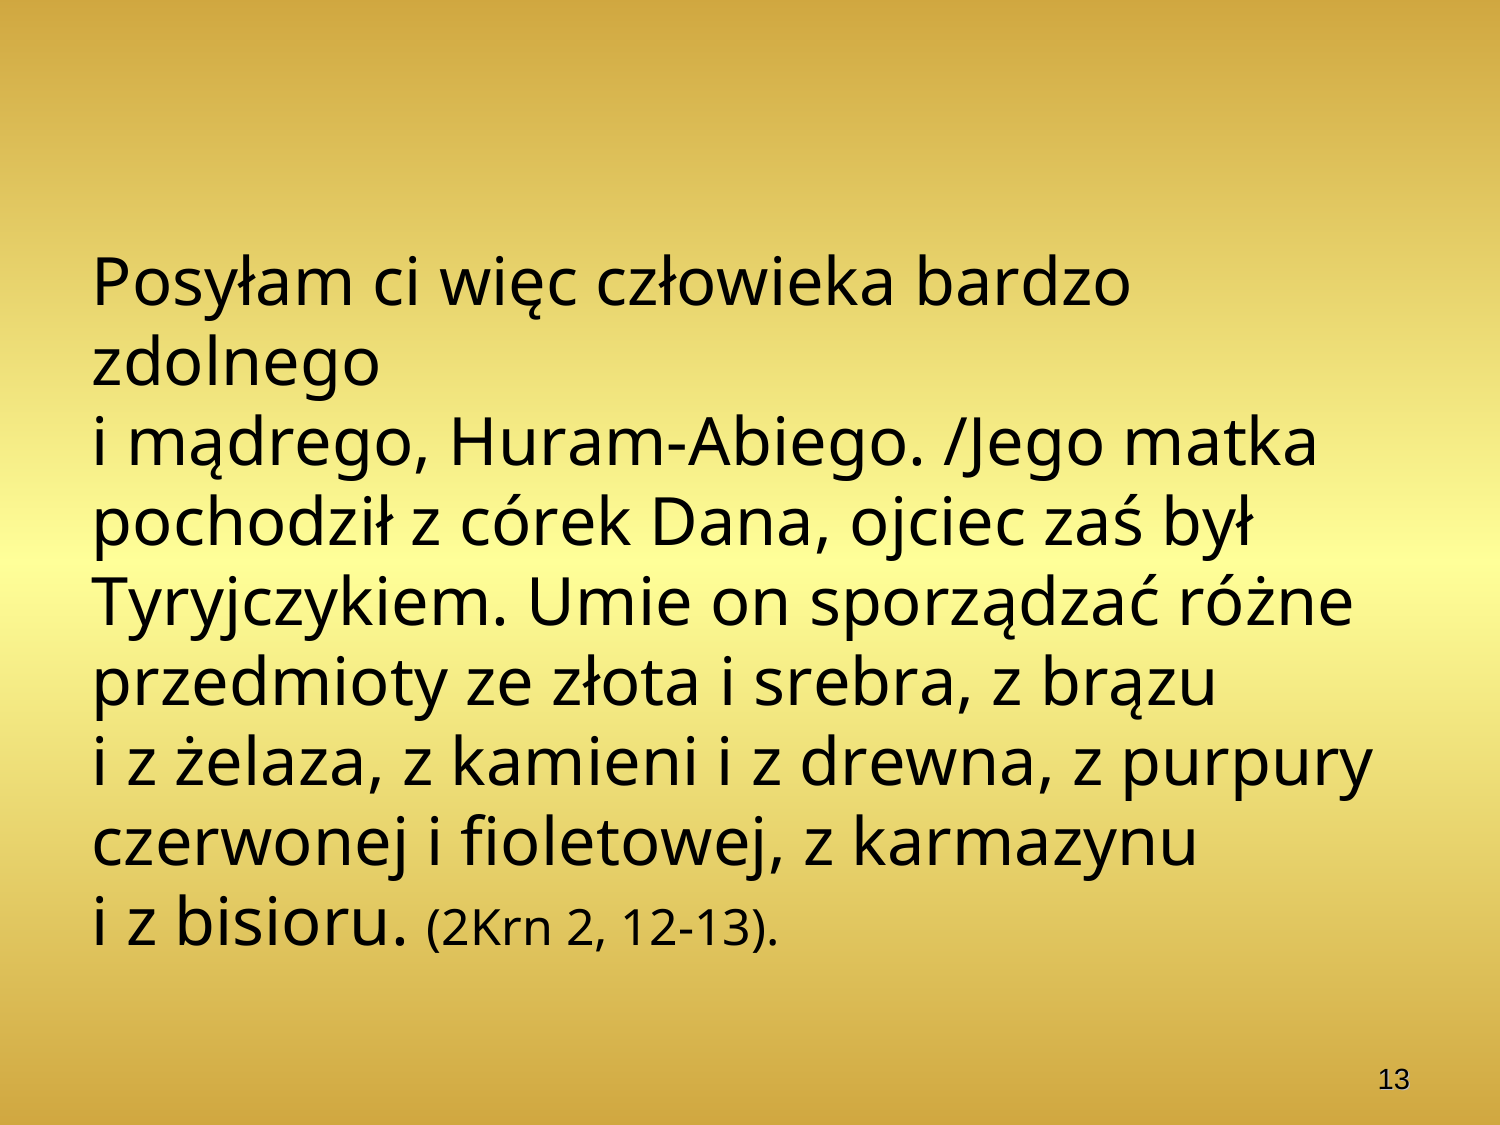

# Posyłam ci więc człowieka bardzo zdolnego i mądrego, Huram-Abiego. /Jego matka pochodził z córek Dana, ojciec zaś był Tyryjczykiem. Umie on sporządzać różne przedmioty ze złota i srebra, z brązu i z żelaza, z kamieni i z drewna, z purpury czerwonej i fioletowej, z karmazynu i z bisioru. (2Krn 2, 12-13).